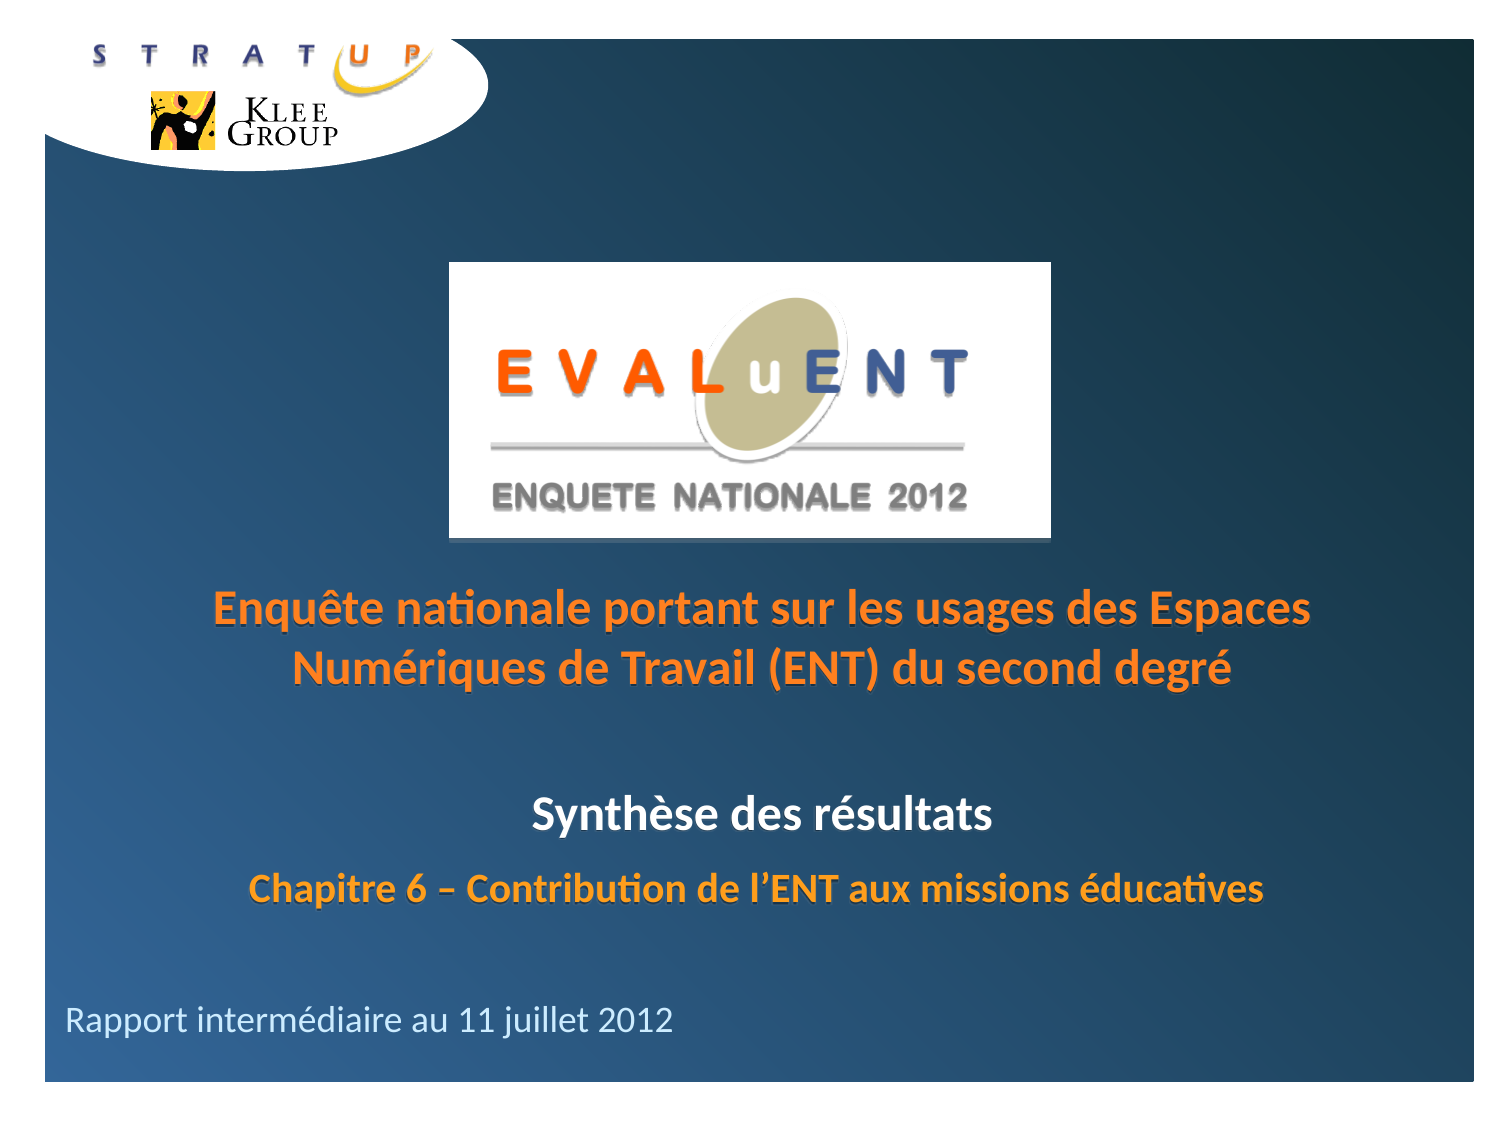

# Enquête nationale portant sur les usages des Espaces Numériques de Travail (ENT) du second degré
Synthèse des résultats
Chapitre 6 – Contribution de l’ENT aux missions éducatives
Rapport intermédiaire au 11 juillet 2012